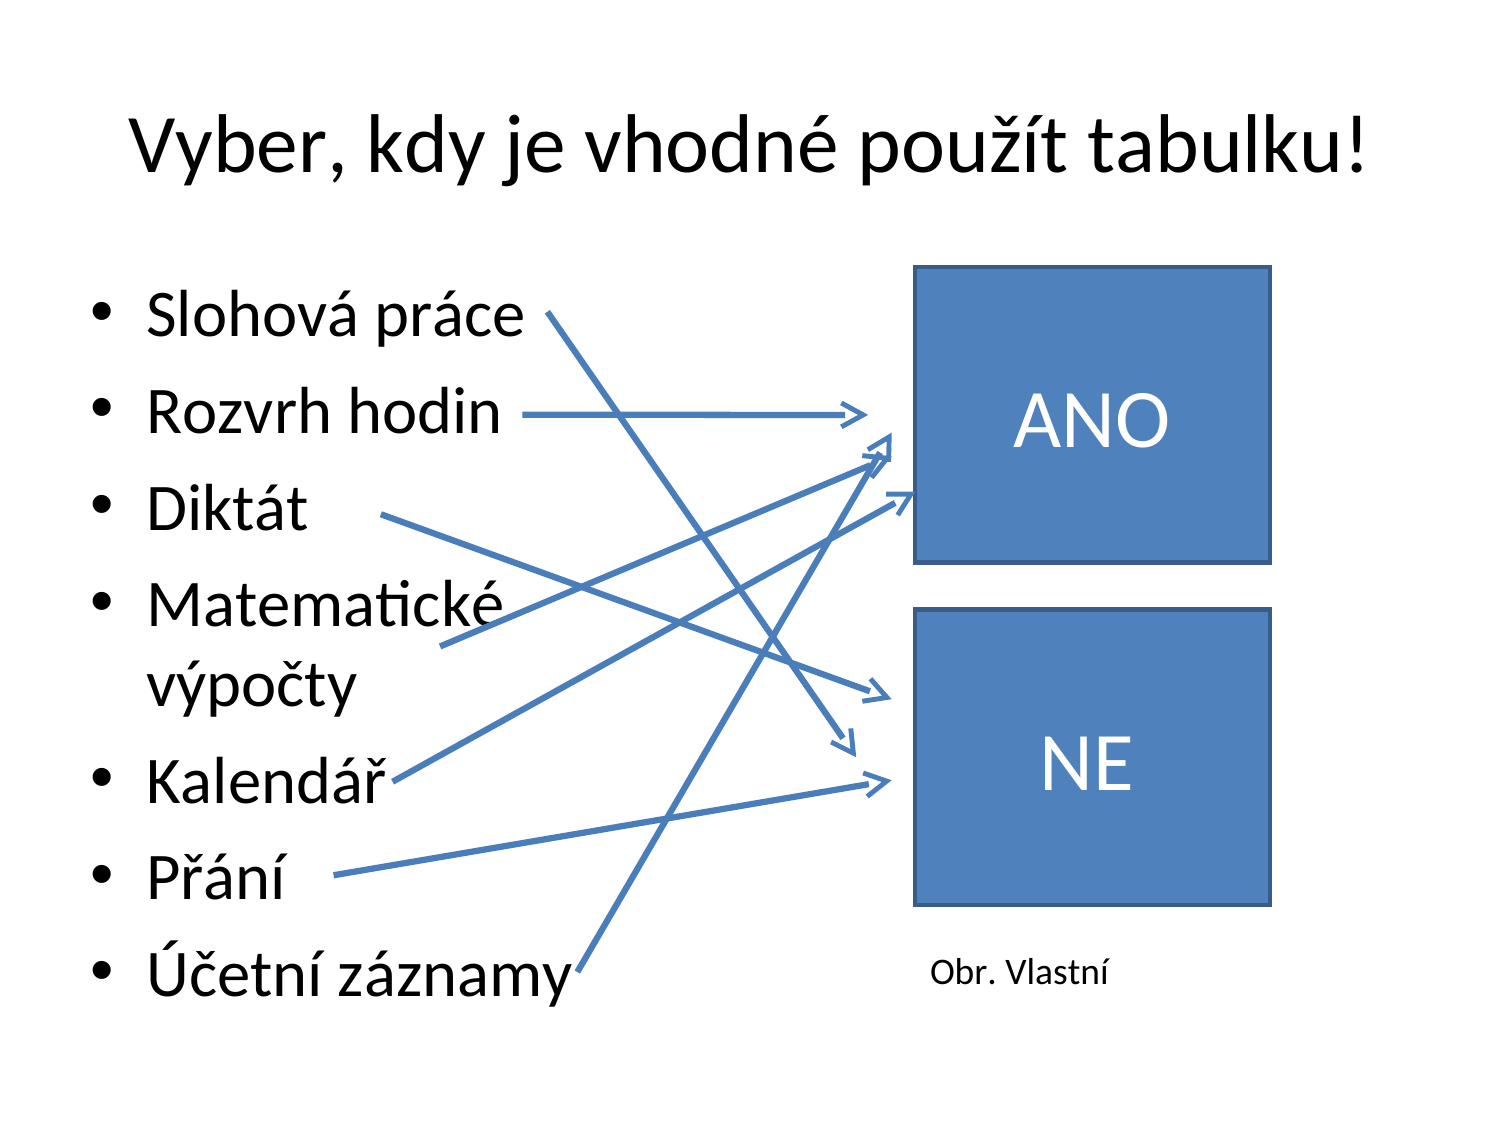

# Vyber, kdy je vhodné použít tabulku!
Slohová práce
Rozvrh hodin
Diktát
Matematické výpočty
Kalendář
Přání
Účetní záznamy
ANO
NE
Obr. Vlastní